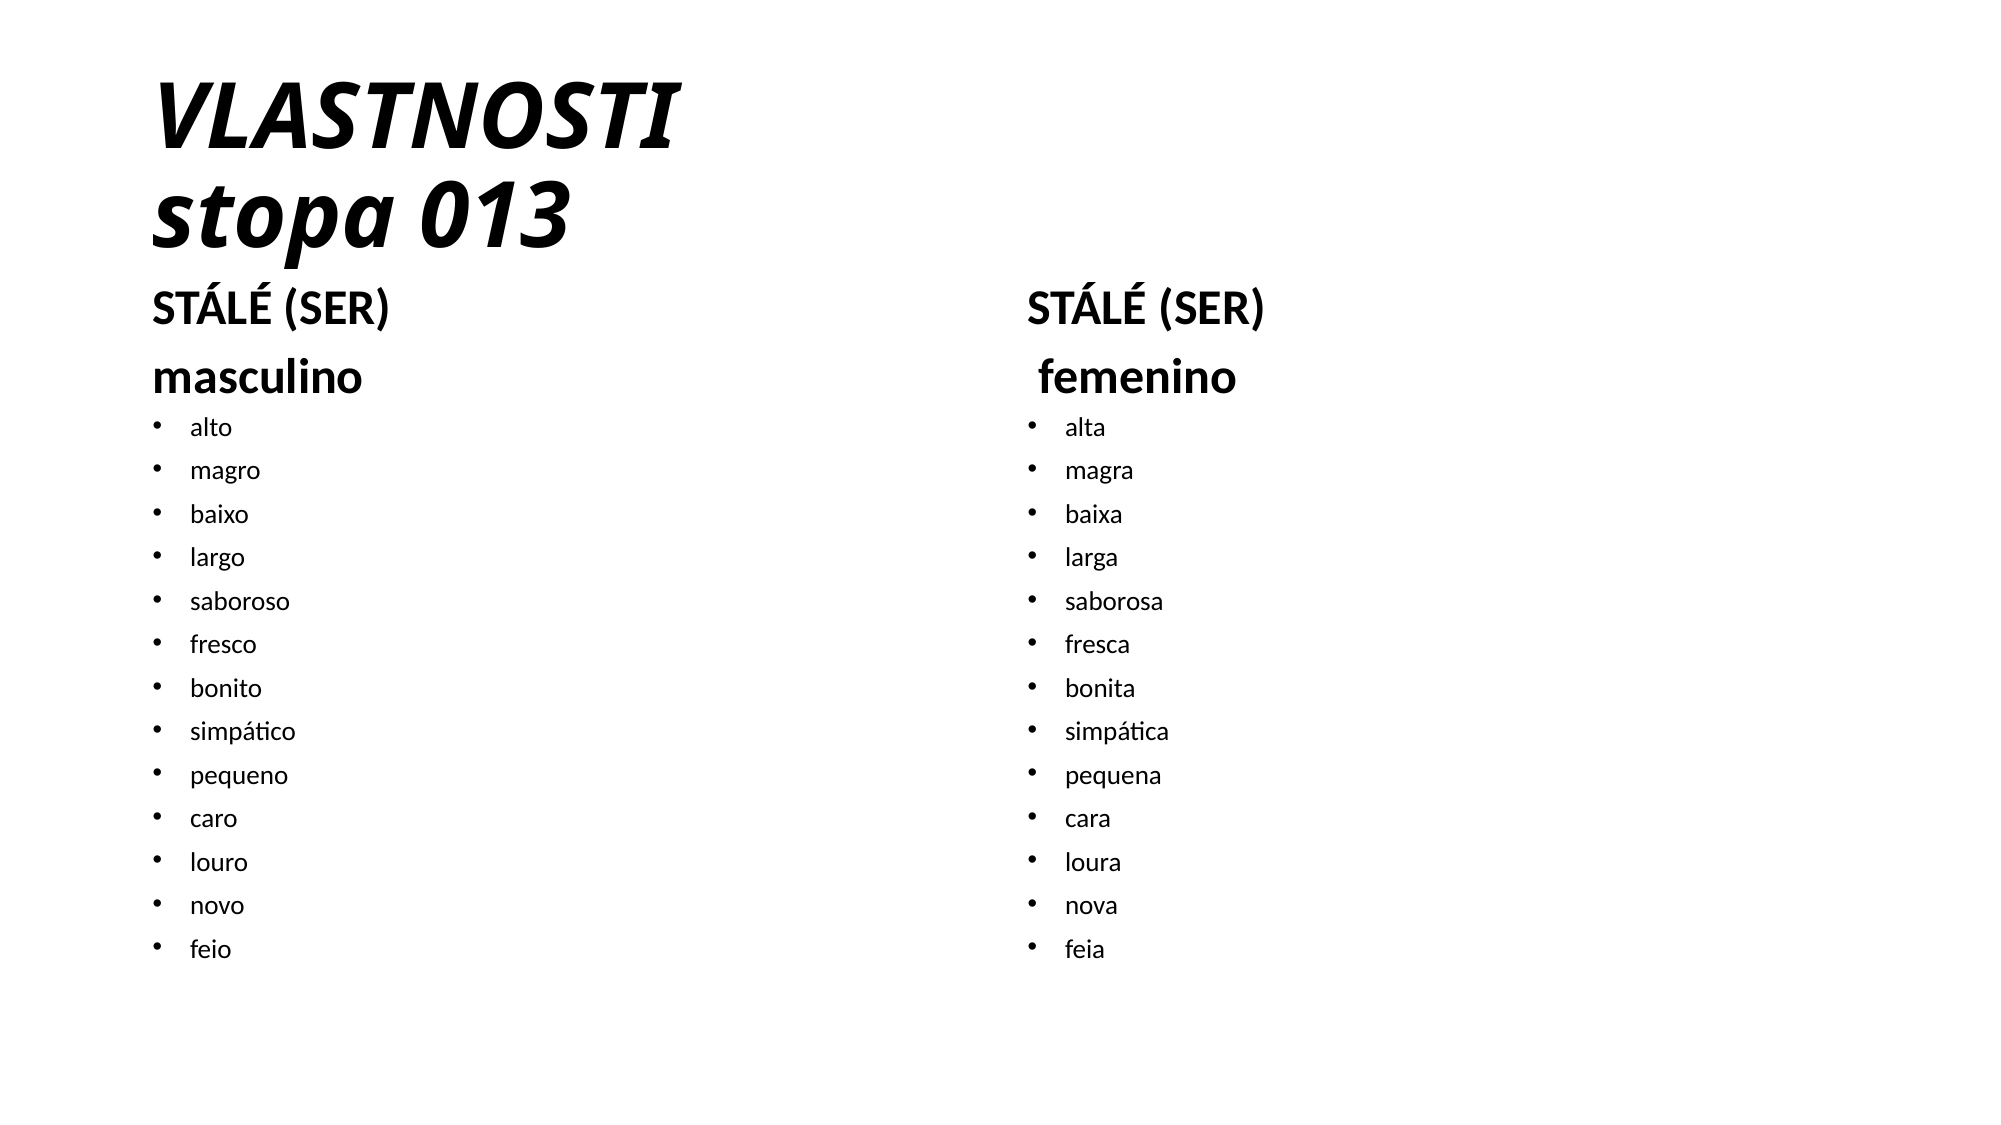

# VLASTNOSTI stopa 013
STÁLÉ (SER)
masculino
STÁLÉ (SER)
 femenino
alto
magro
baixo
largo
saboroso
fresco
bonito
simpático
pequeno
caro
louro
novo
feio
alta
magra
baixa
larga
saborosa
fresca
bonita
simpática
pequena
cara
loura
nova
feia